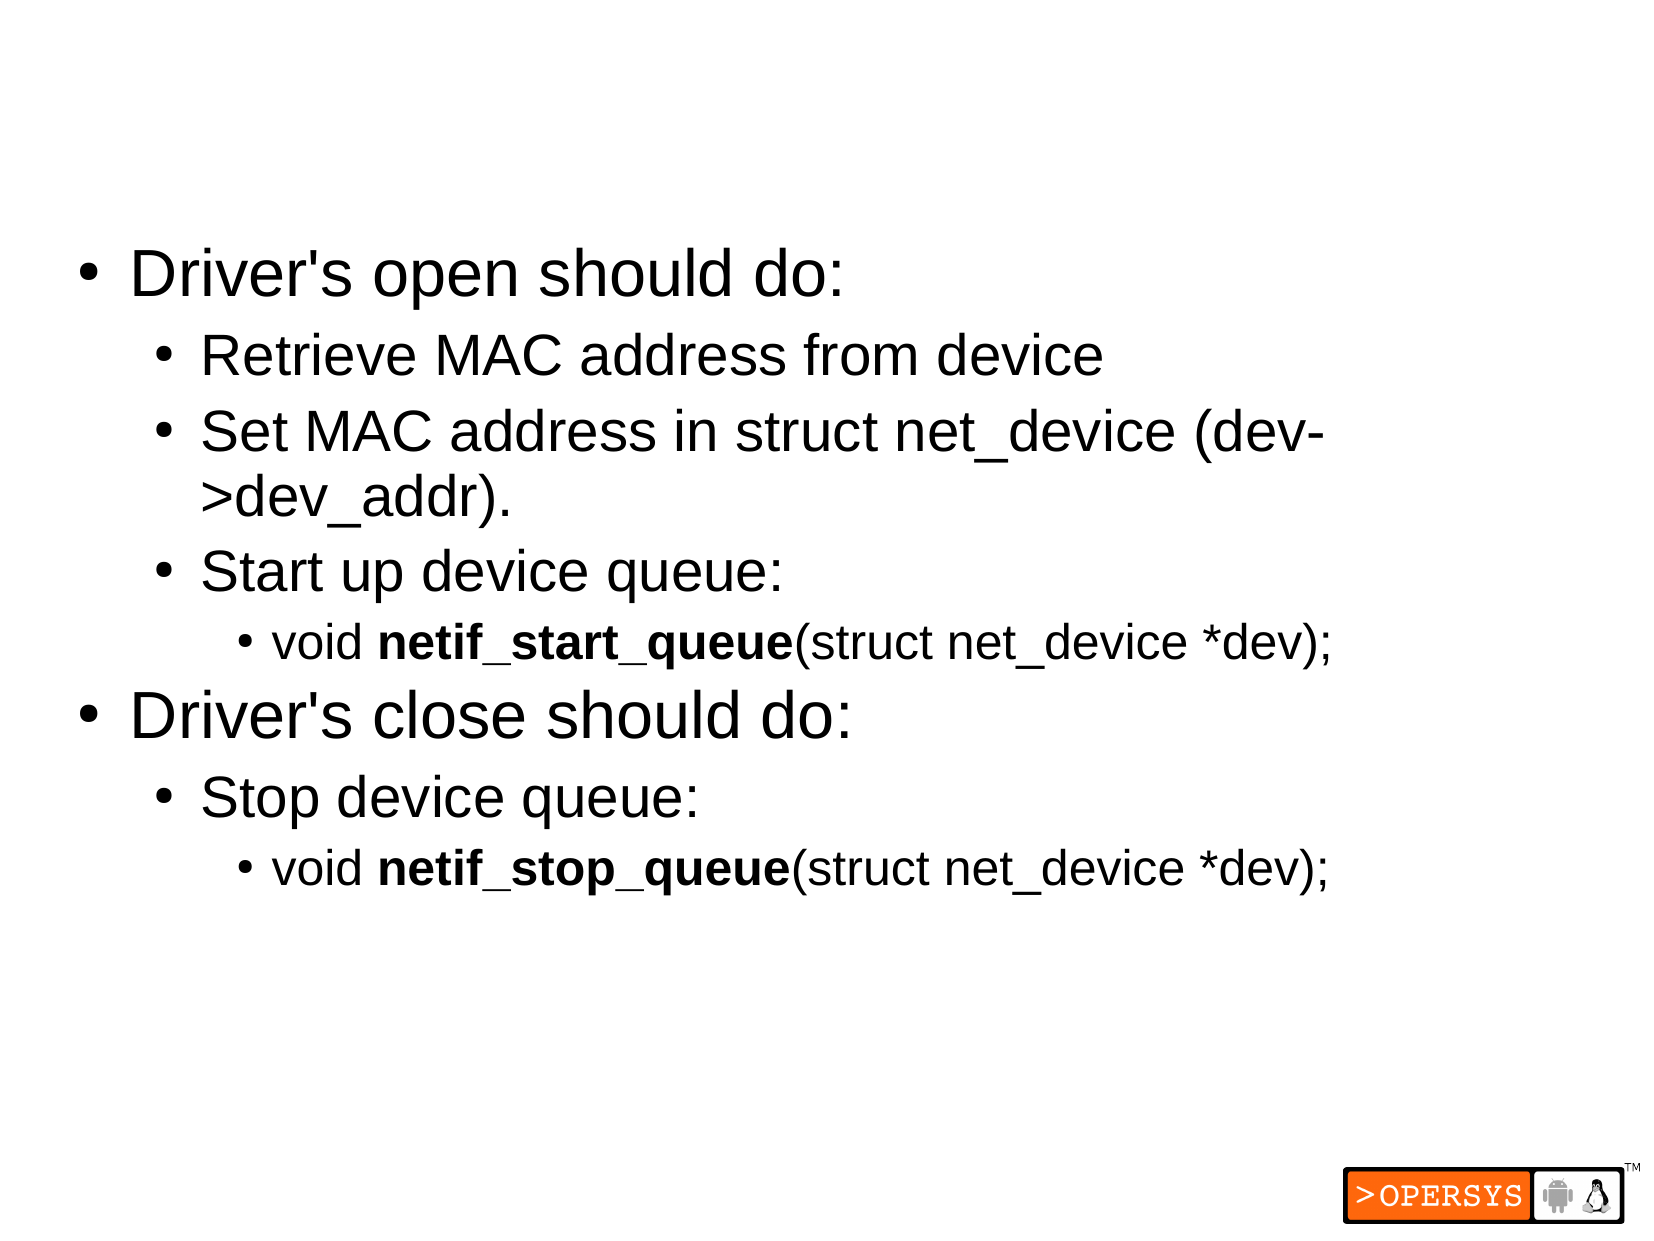

# Driver's open should do:
Retrieve MAC address from device
Set MAC address in struct net_device (dev->dev_addr).
Start up device queue:
void netif_start_queue(struct net_device *dev);
Driver's close should do:
Stop device queue:
void netif_stop_queue(struct net_device *dev);